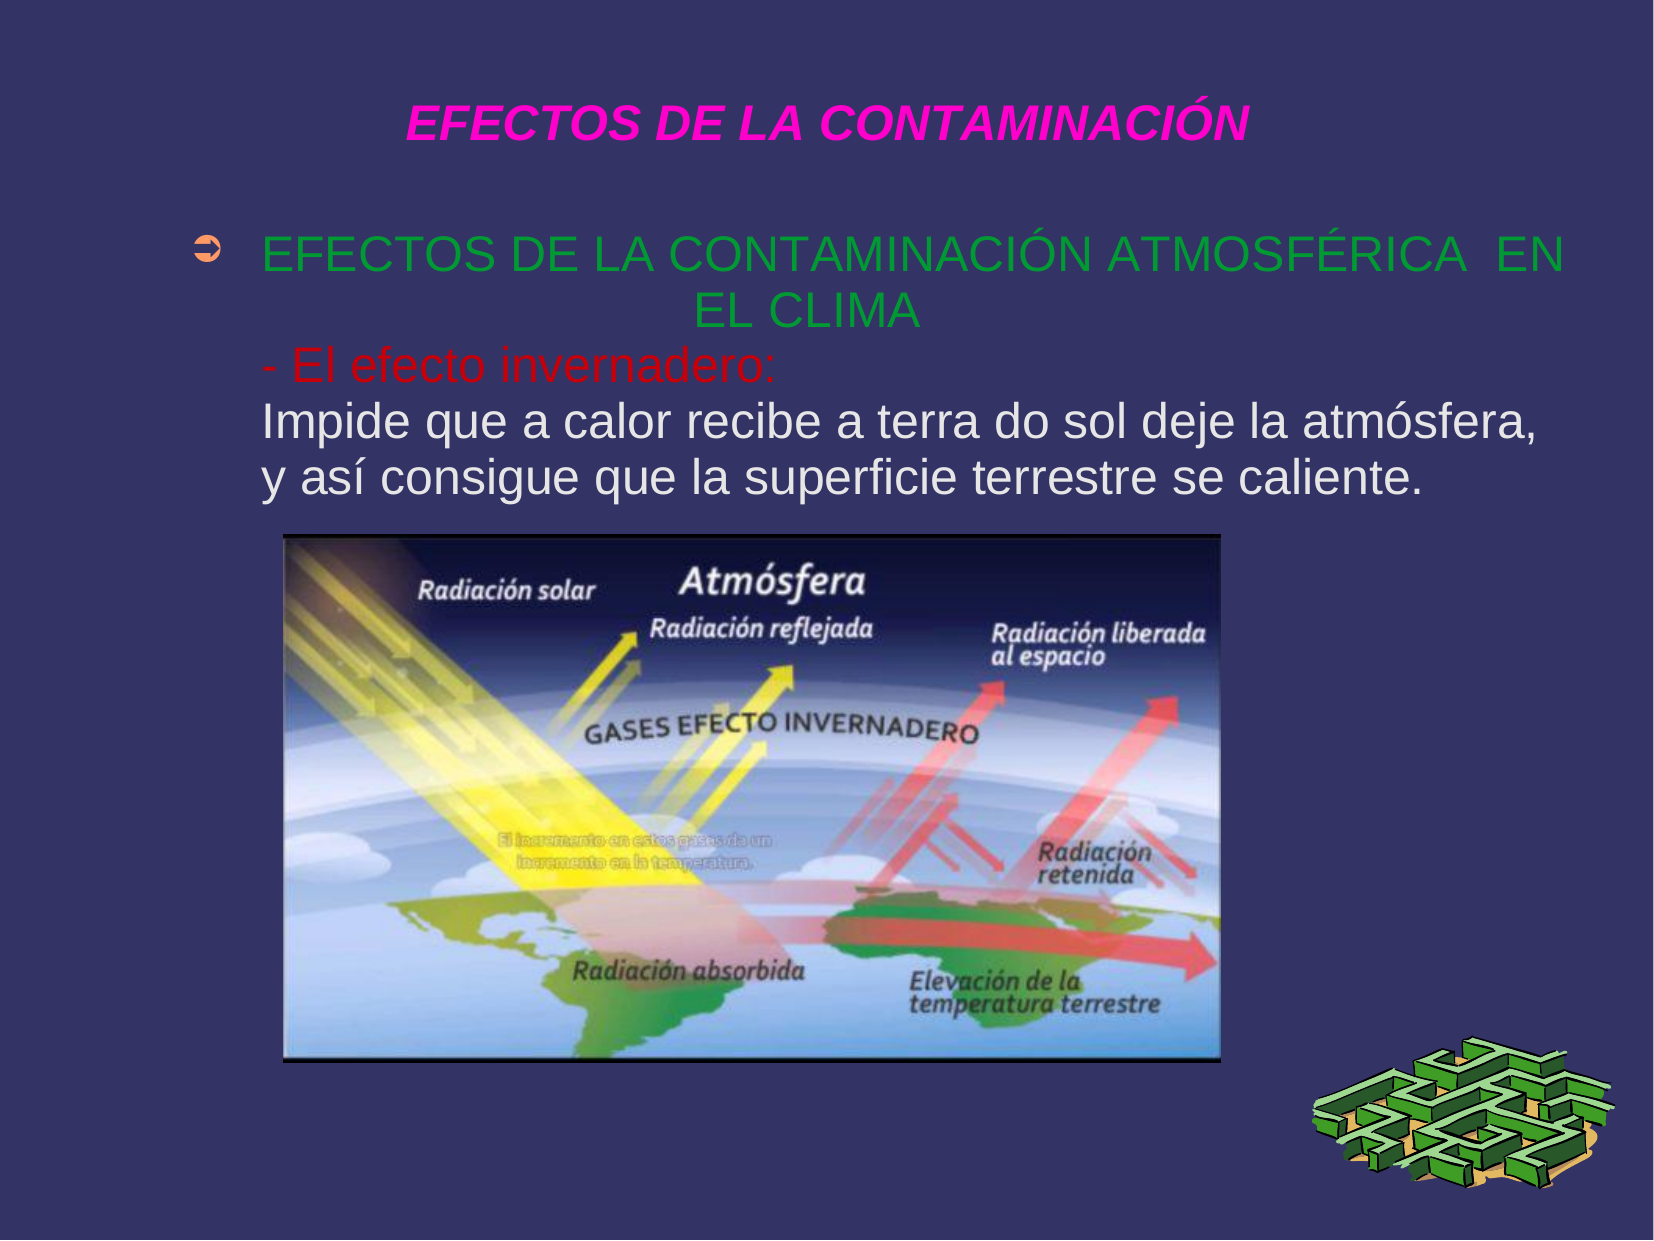

# EFECTOS DE LA CONTAMINACIÓN
EFECTOS DE LA CONTAMINACIÓN ATMOSFÉRICA EN EL CLIMA
- El efecto invernadero:
Impide que a calor recibe a terra do sol deje la atmósfera, y así consigue que la superficie terrestre se caliente.